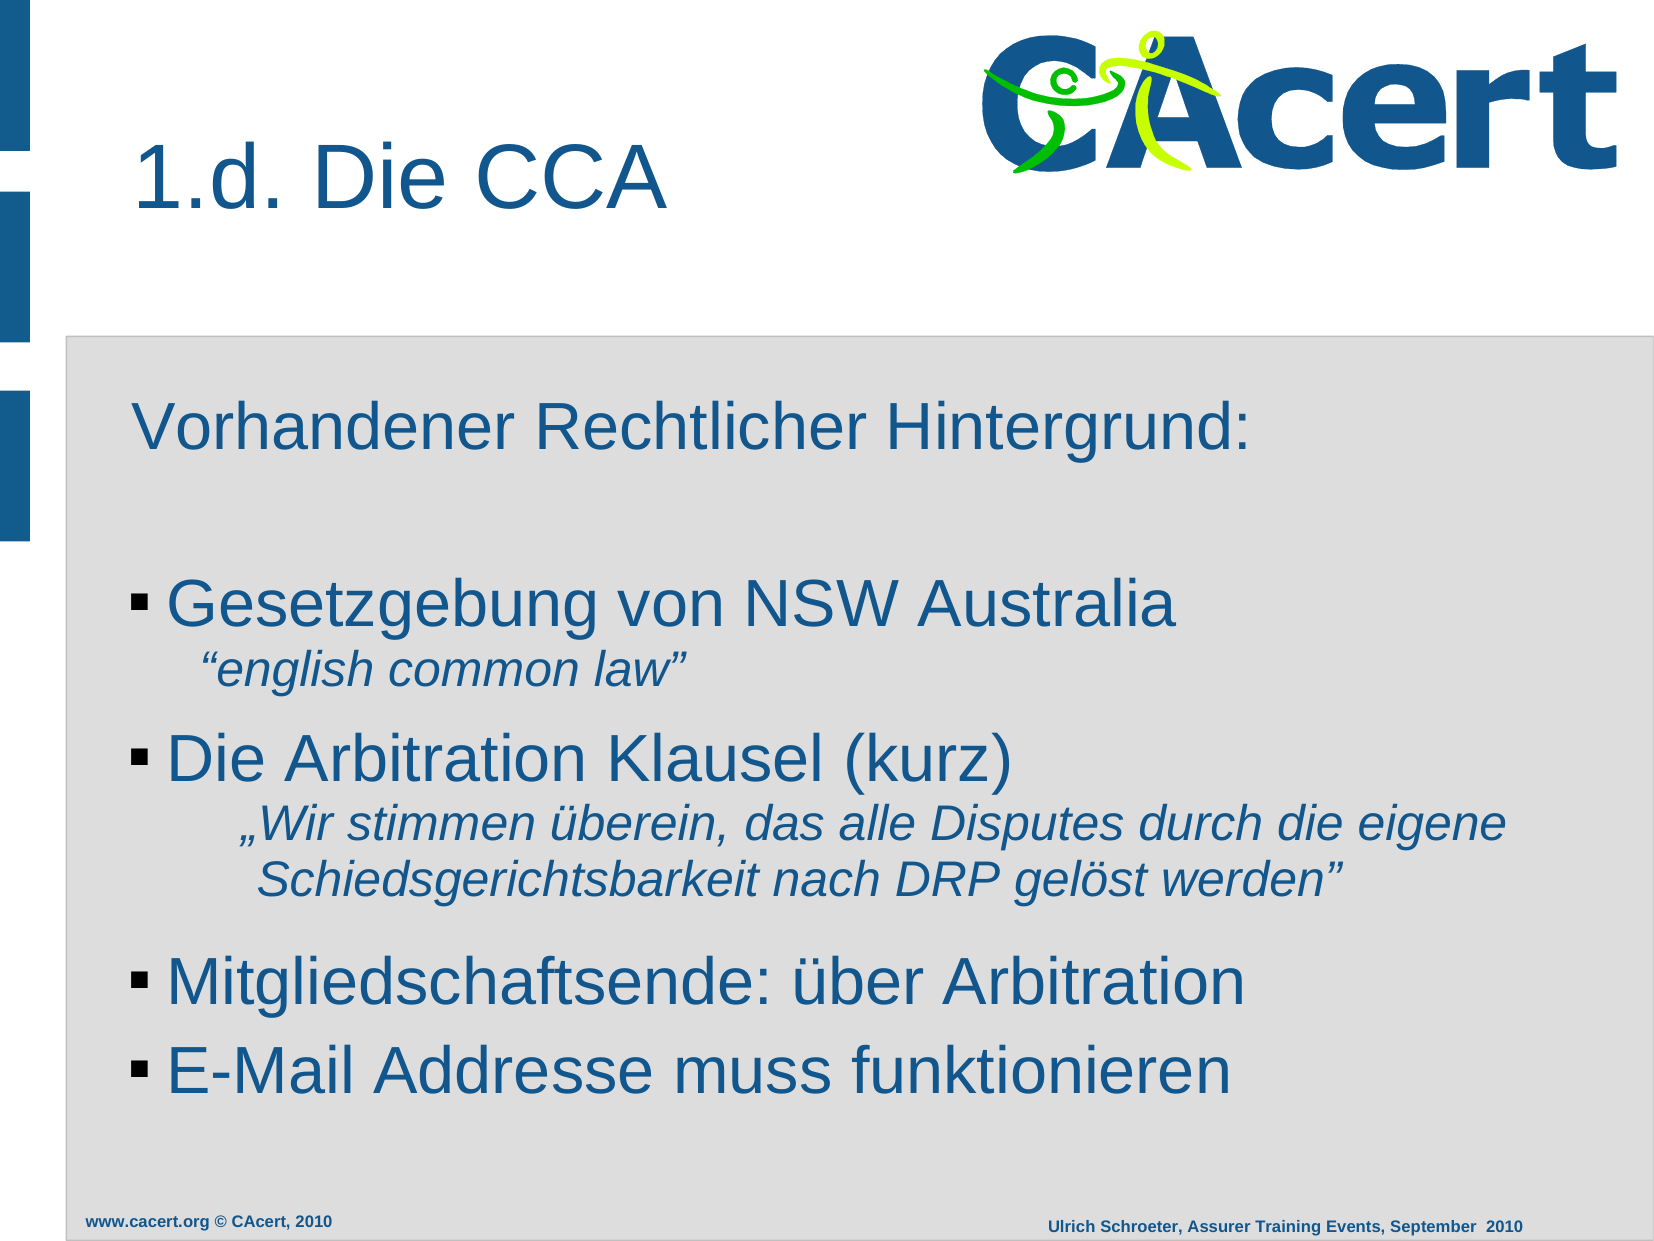

1.d. Die CCA
Vorhandener Rechtlicher Hintergrund:
 Gesetzgebung von NSW Australia
 “english common law”
 Die Arbitration Klausel (kurz)
 „Wir stimmen überein, das alle Disputes durch die eigene
 Schiedsgerichtsbarkeit nach DRP gelöst werden”
 Mitgliedschaftsende: über Arbitration
 E-Mail Addresse muss funktionieren